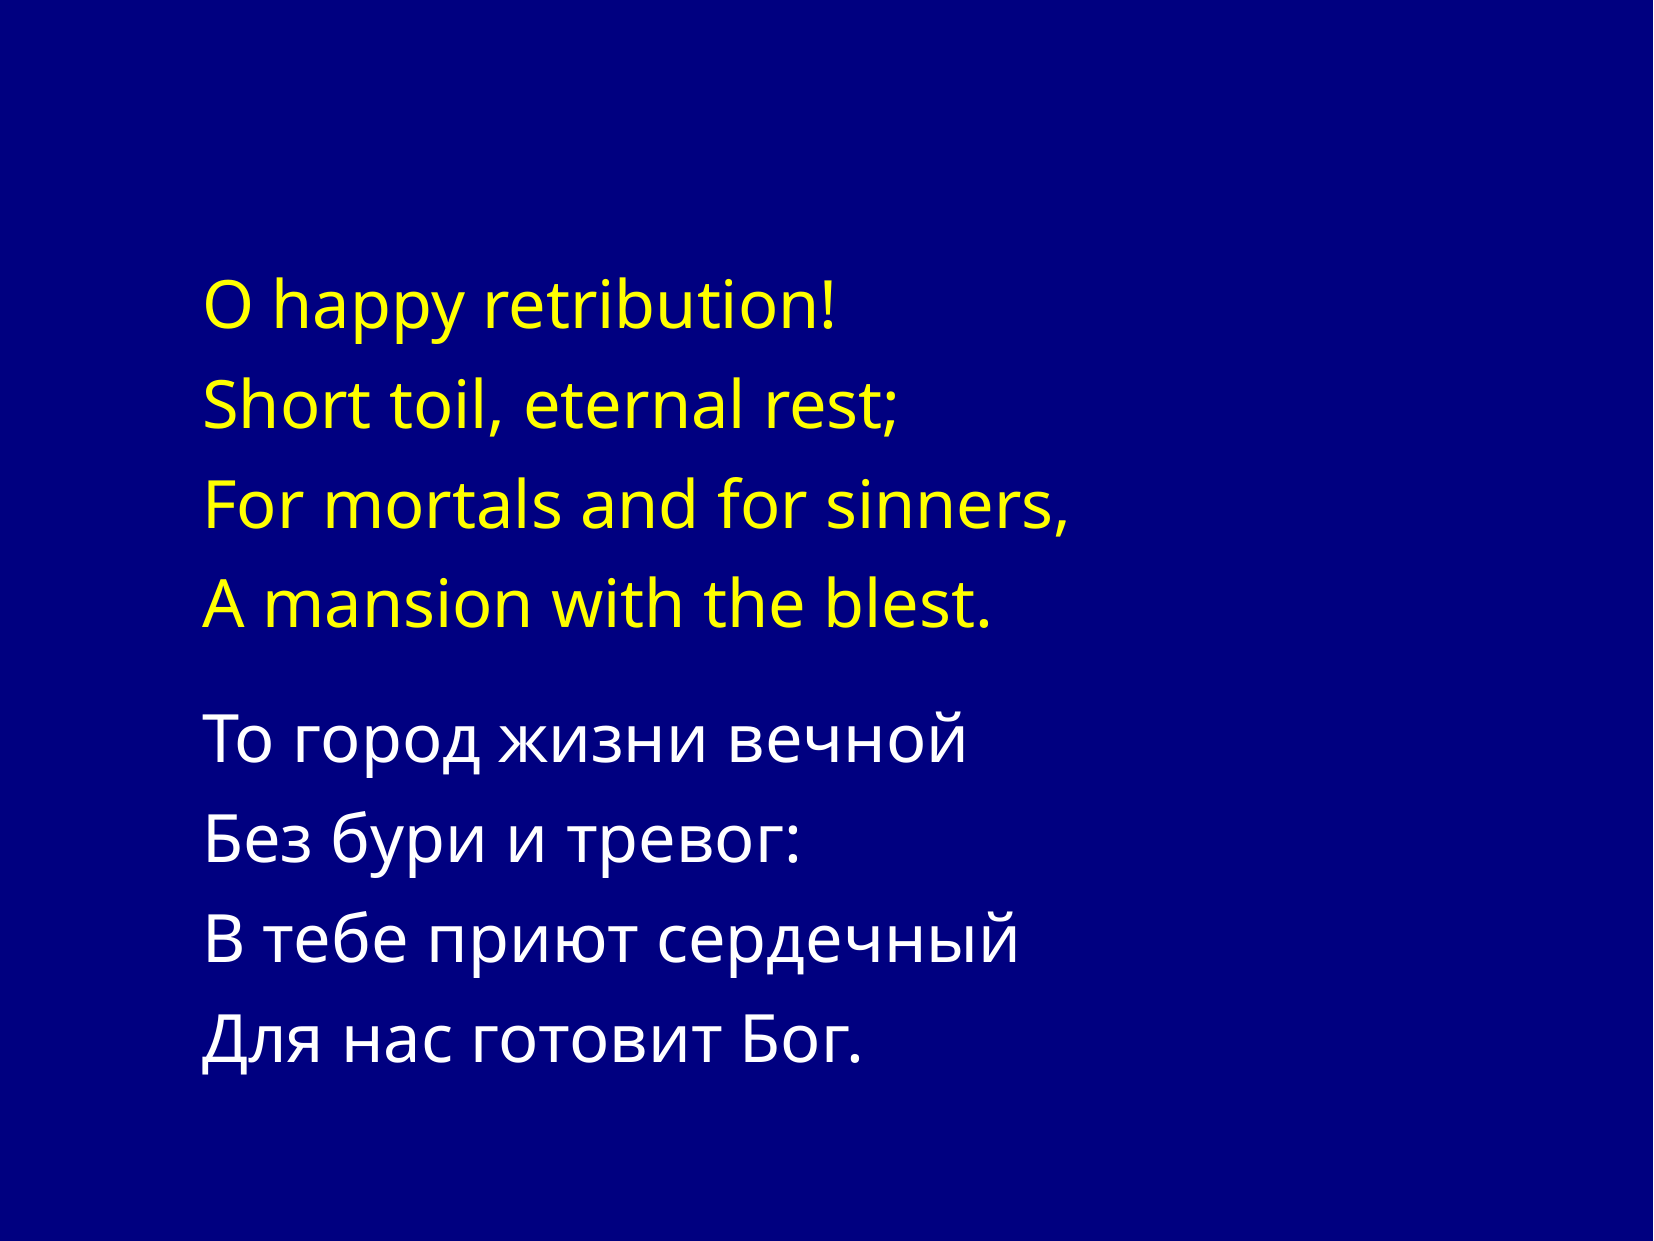

O happy retribution!
	Short toil, eternal rest;
	For mortals and for sinners,
	A mansion with the blest.
	То город жизни вечной
	Без бури и тревог:
	В тебе приют сердечный
	Для нас готовит Бог.